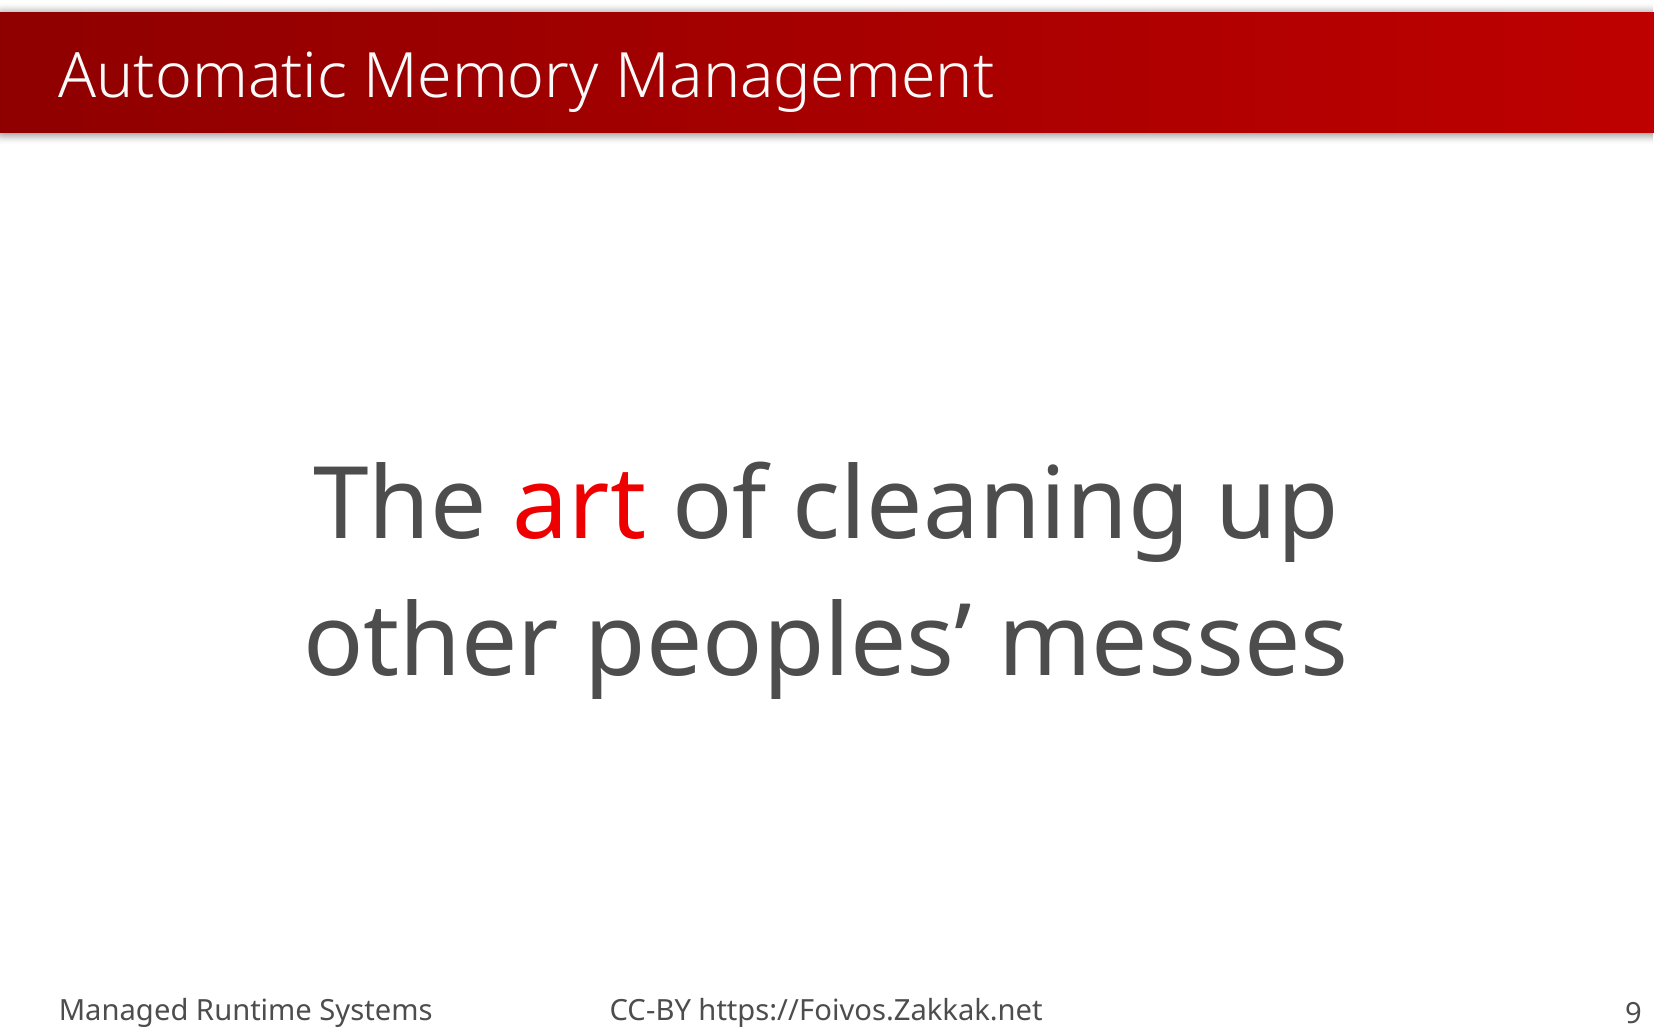

# Automatic Memory Management
The art of cleaning up
other peoples’ messes
Managed Runtime Systems
CC-BY https://Foivos.Zakkak.net
9